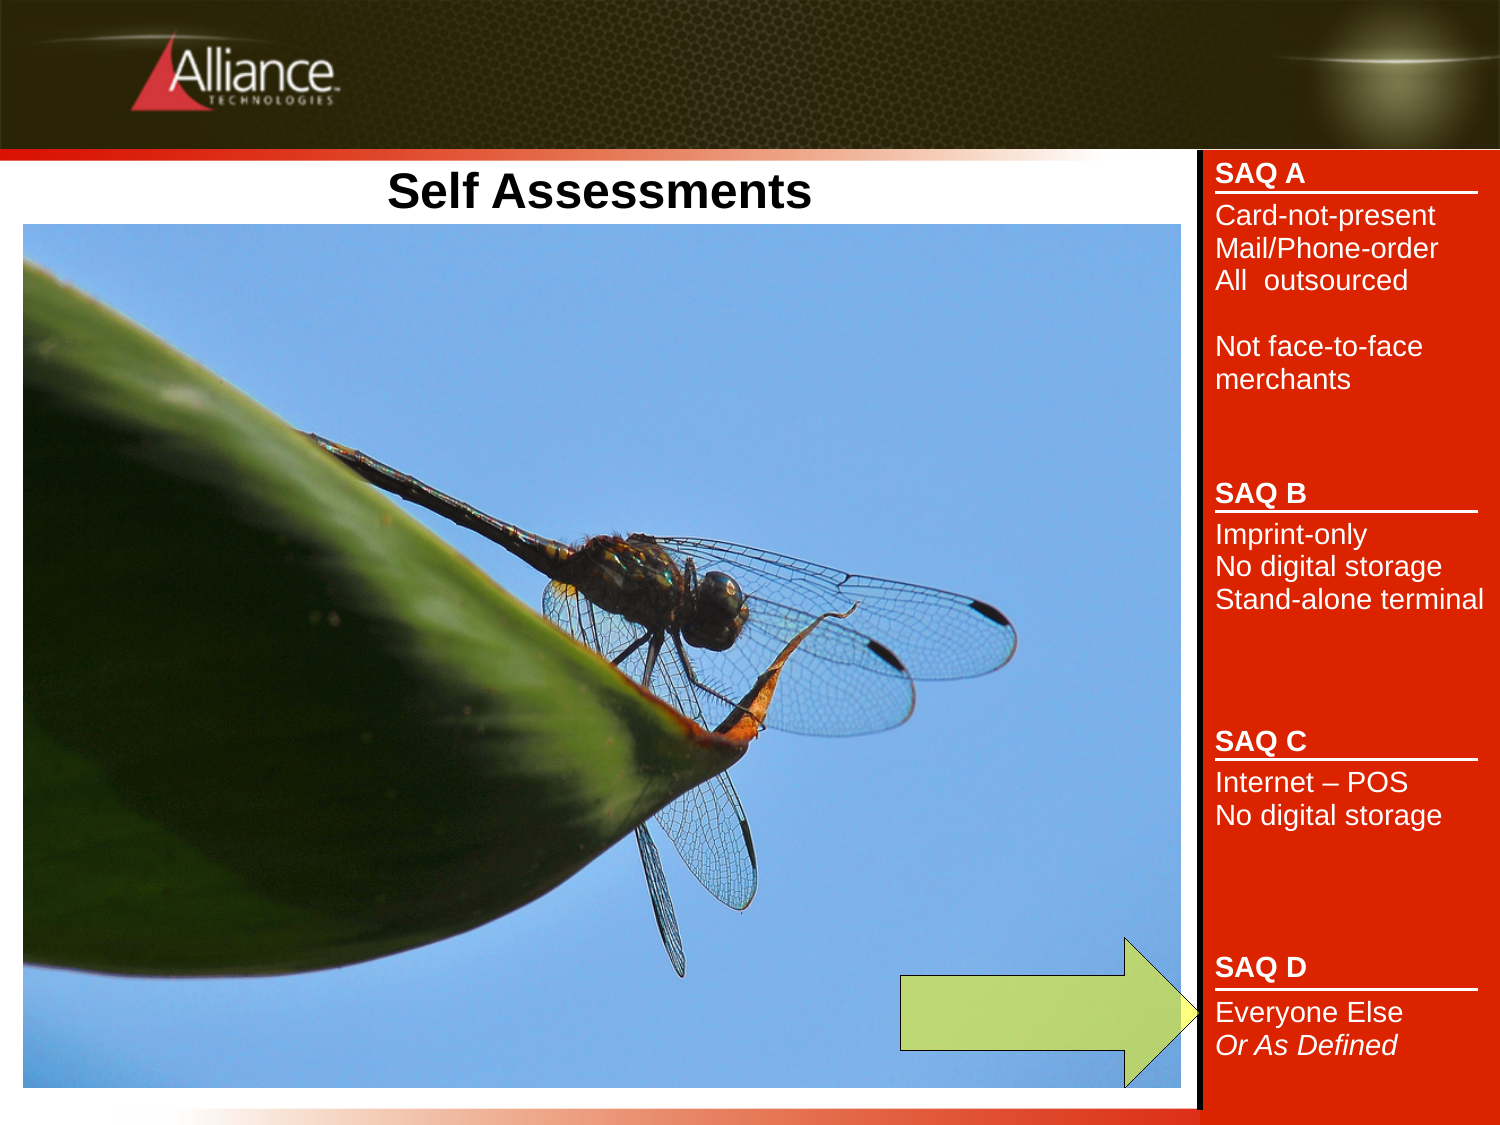

SAQ A
Self Assessments
Card-not-present
Mail/Phone-order
All outsourced
Not face-to-face merchants
SAQ B
Imprint-only
No digital storage
Stand-alone terminal
SAQ C
Internet – POS
No digital storage
SAQ D
Everyone Else
Or As Defined